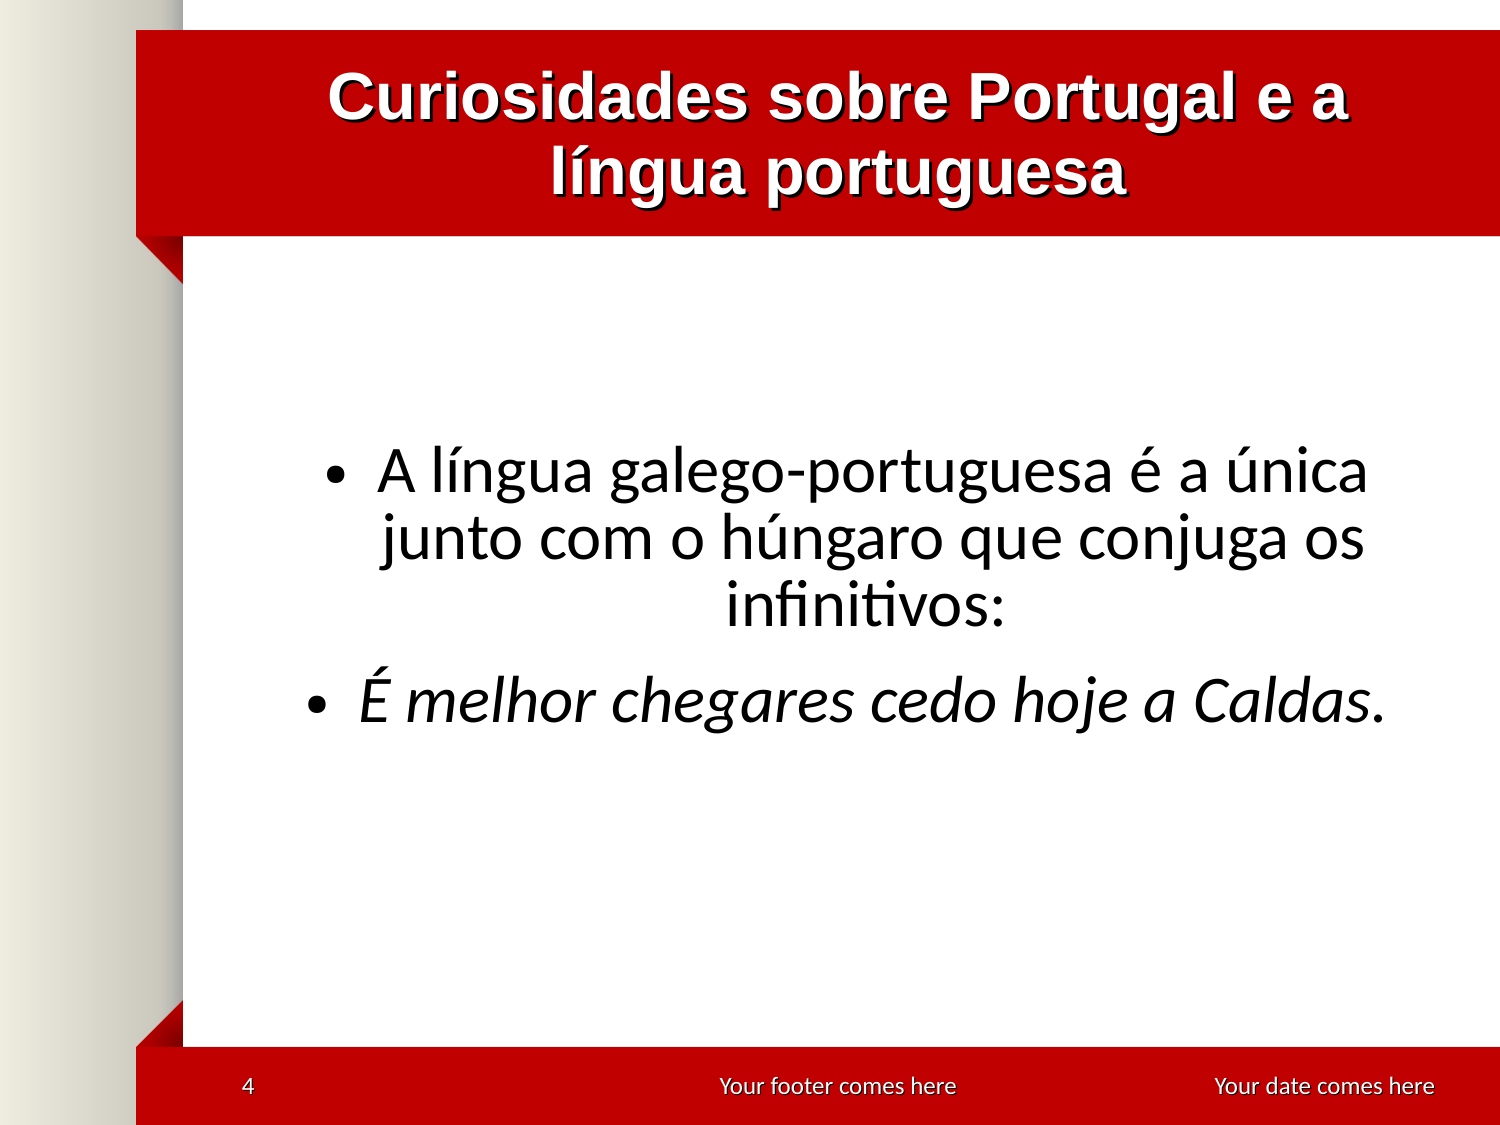

# Curiosidades sobre Portugal e a língua portuguesa
A língua galego-portuguesa é a única junto com o húngaro que conjuga os infinitivos:
É melhor chegares cedo hoje a Caldas.
4
Your date here